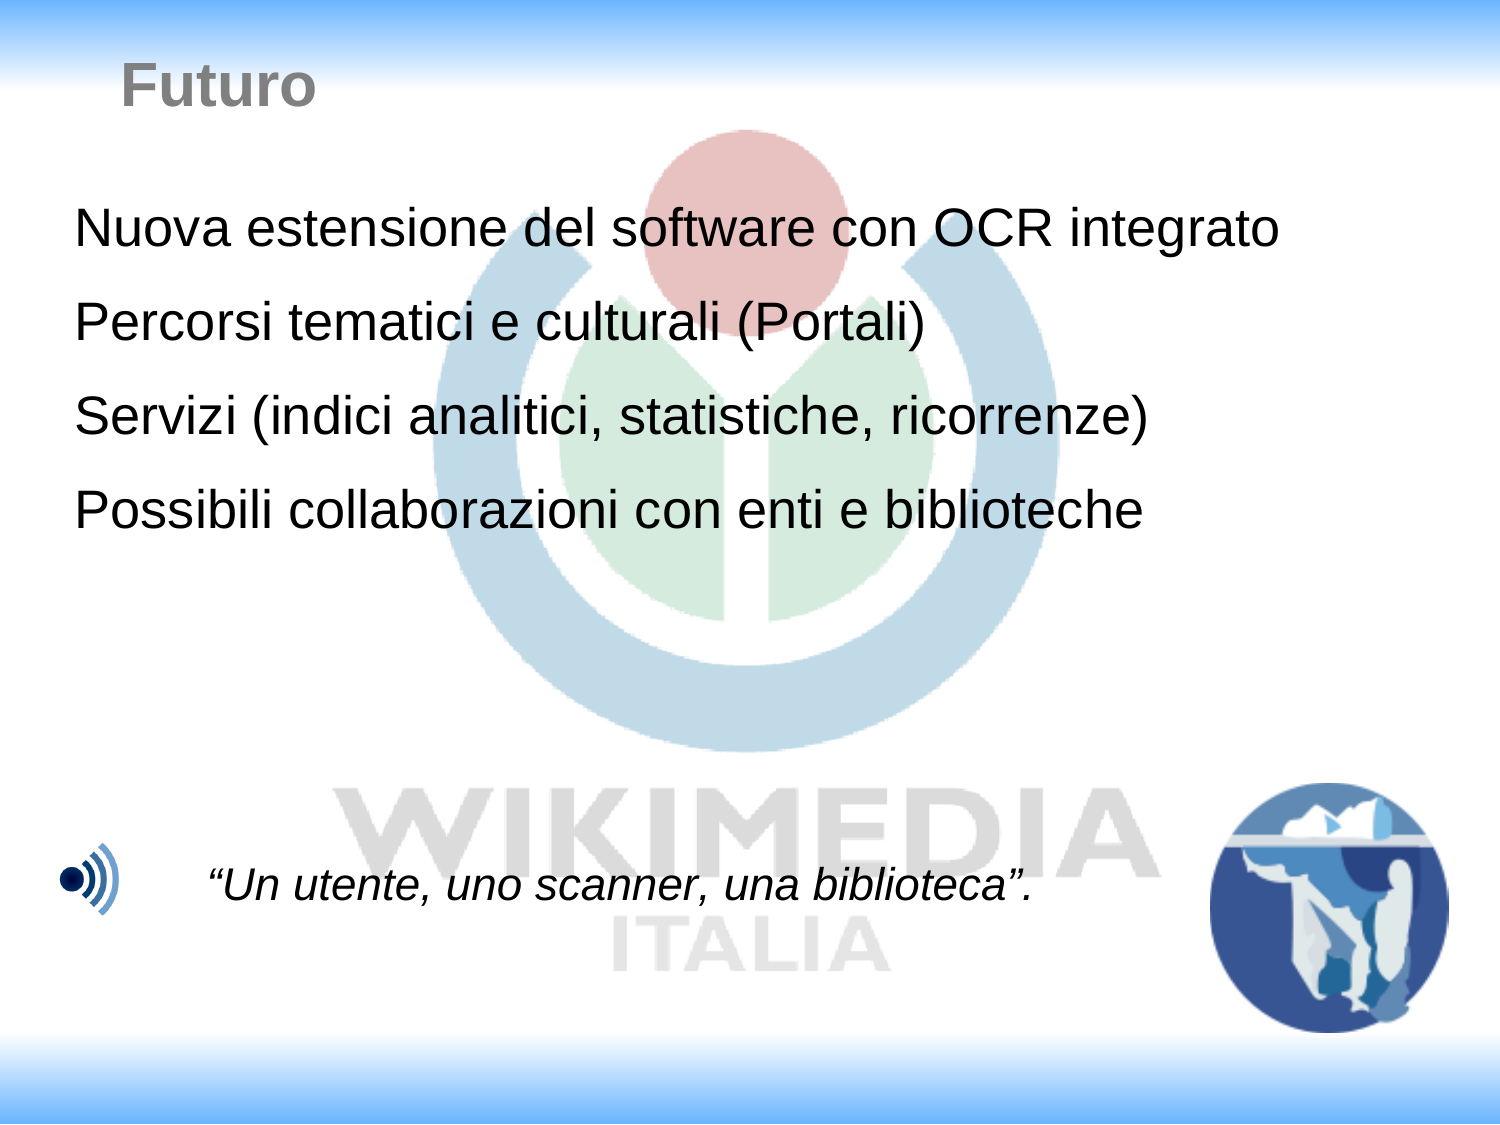

Futuro
 Nuova estensione del software con OCR integrato
 Percorsi tematici e culturali (Portali)
 Servizi (indici analitici, statistiche, ricorrenze)
 Possibili collaborazioni con enti e biblioteche
“Un utente, uno scanner, una biblioteca”.